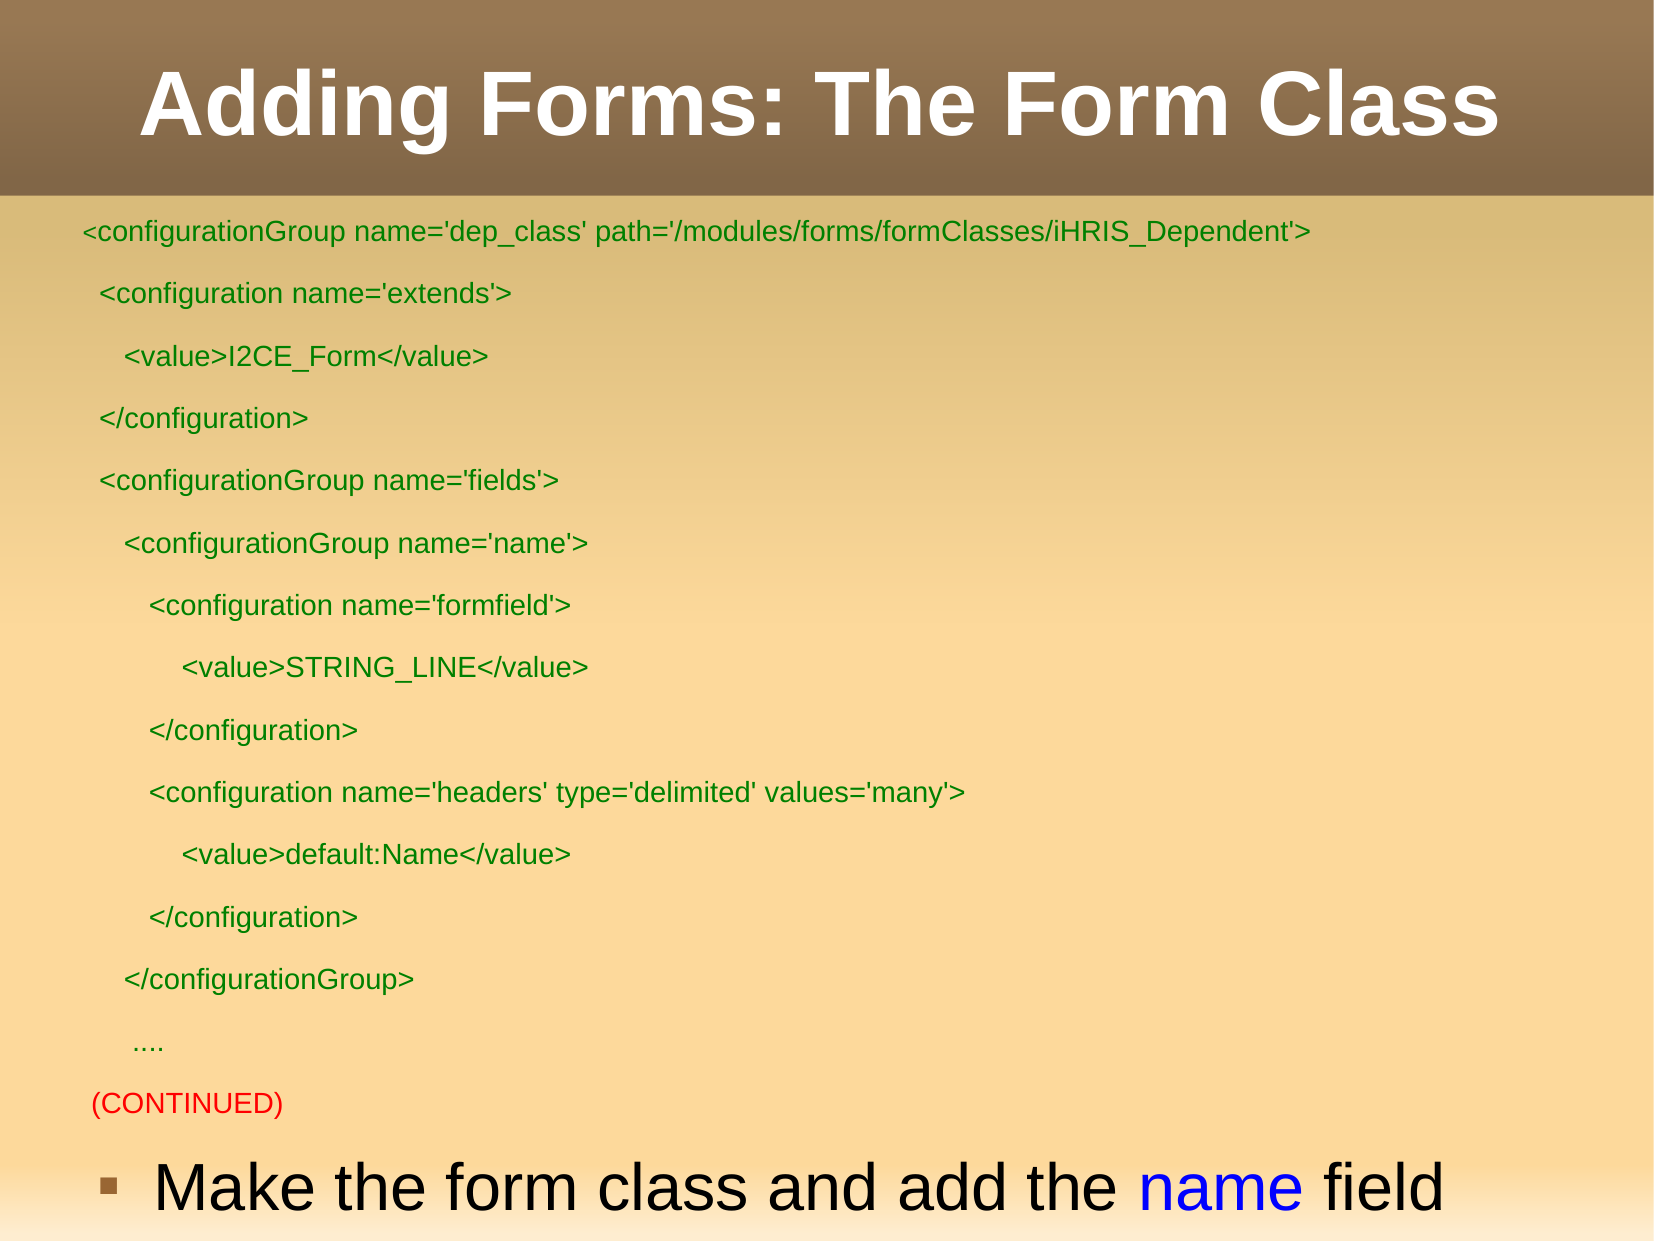

# Adding Forms: The Form Class
<configurationGroup name='dep_class' path='/modules/forms/formClasses/iHRIS_Dependent'>
 <configuration name='extends'>
 <value>I2CE_Form</value>
 </configuration>
 <configurationGroup name='fields'>
 <configurationGroup name='name'>
 <configuration name='formfield'>
 <value>STRING_LINE</value>
 </configuration>
 <configuration name='headers' type='delimited' values='many'>
 <value>default:Name</value>
 </configuration>
 </configurationGroup>
 ....
 (CONTINUED)
Make the form class and add the name field